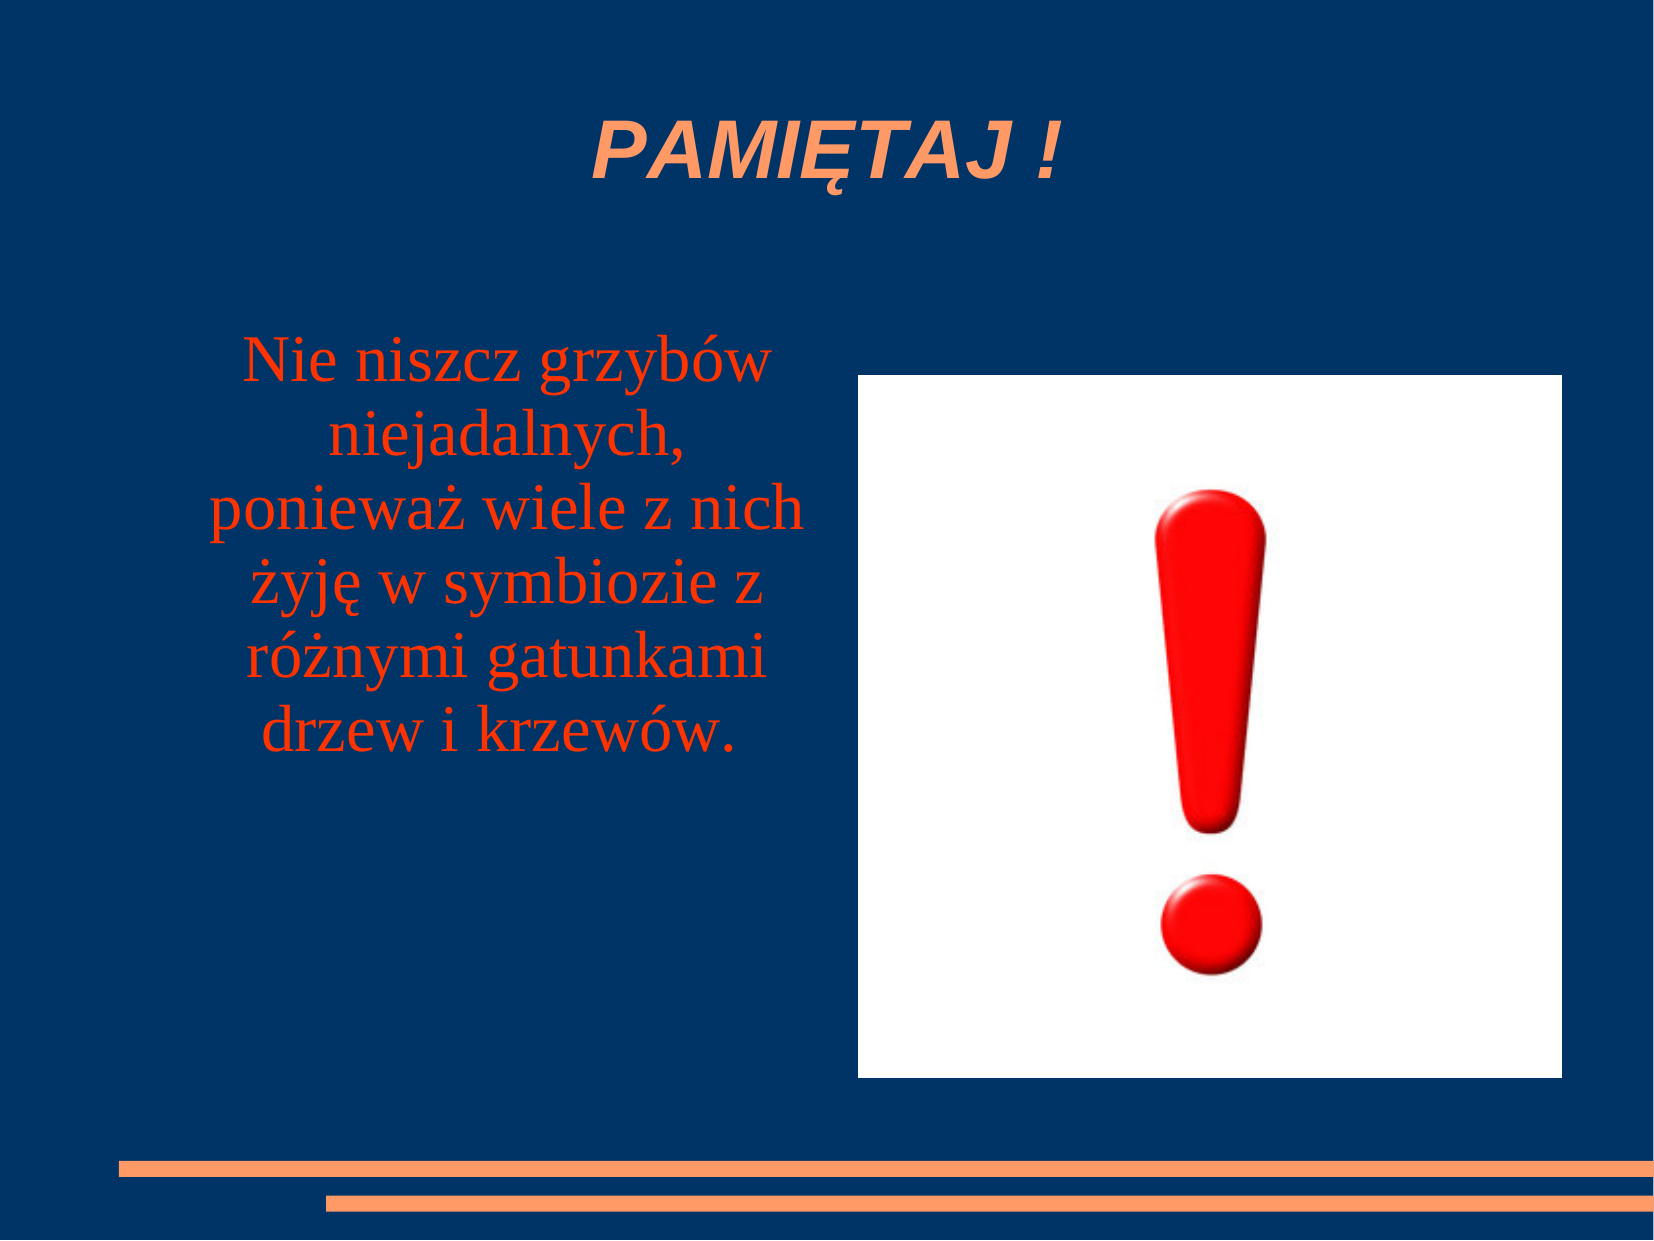

# PAMIĘTAJ !
Nie niszcz grzybów niejadalnych, ponieważ wiele z nich żyję w symbiozie z różnymi gatunkami drzew i krzewów.